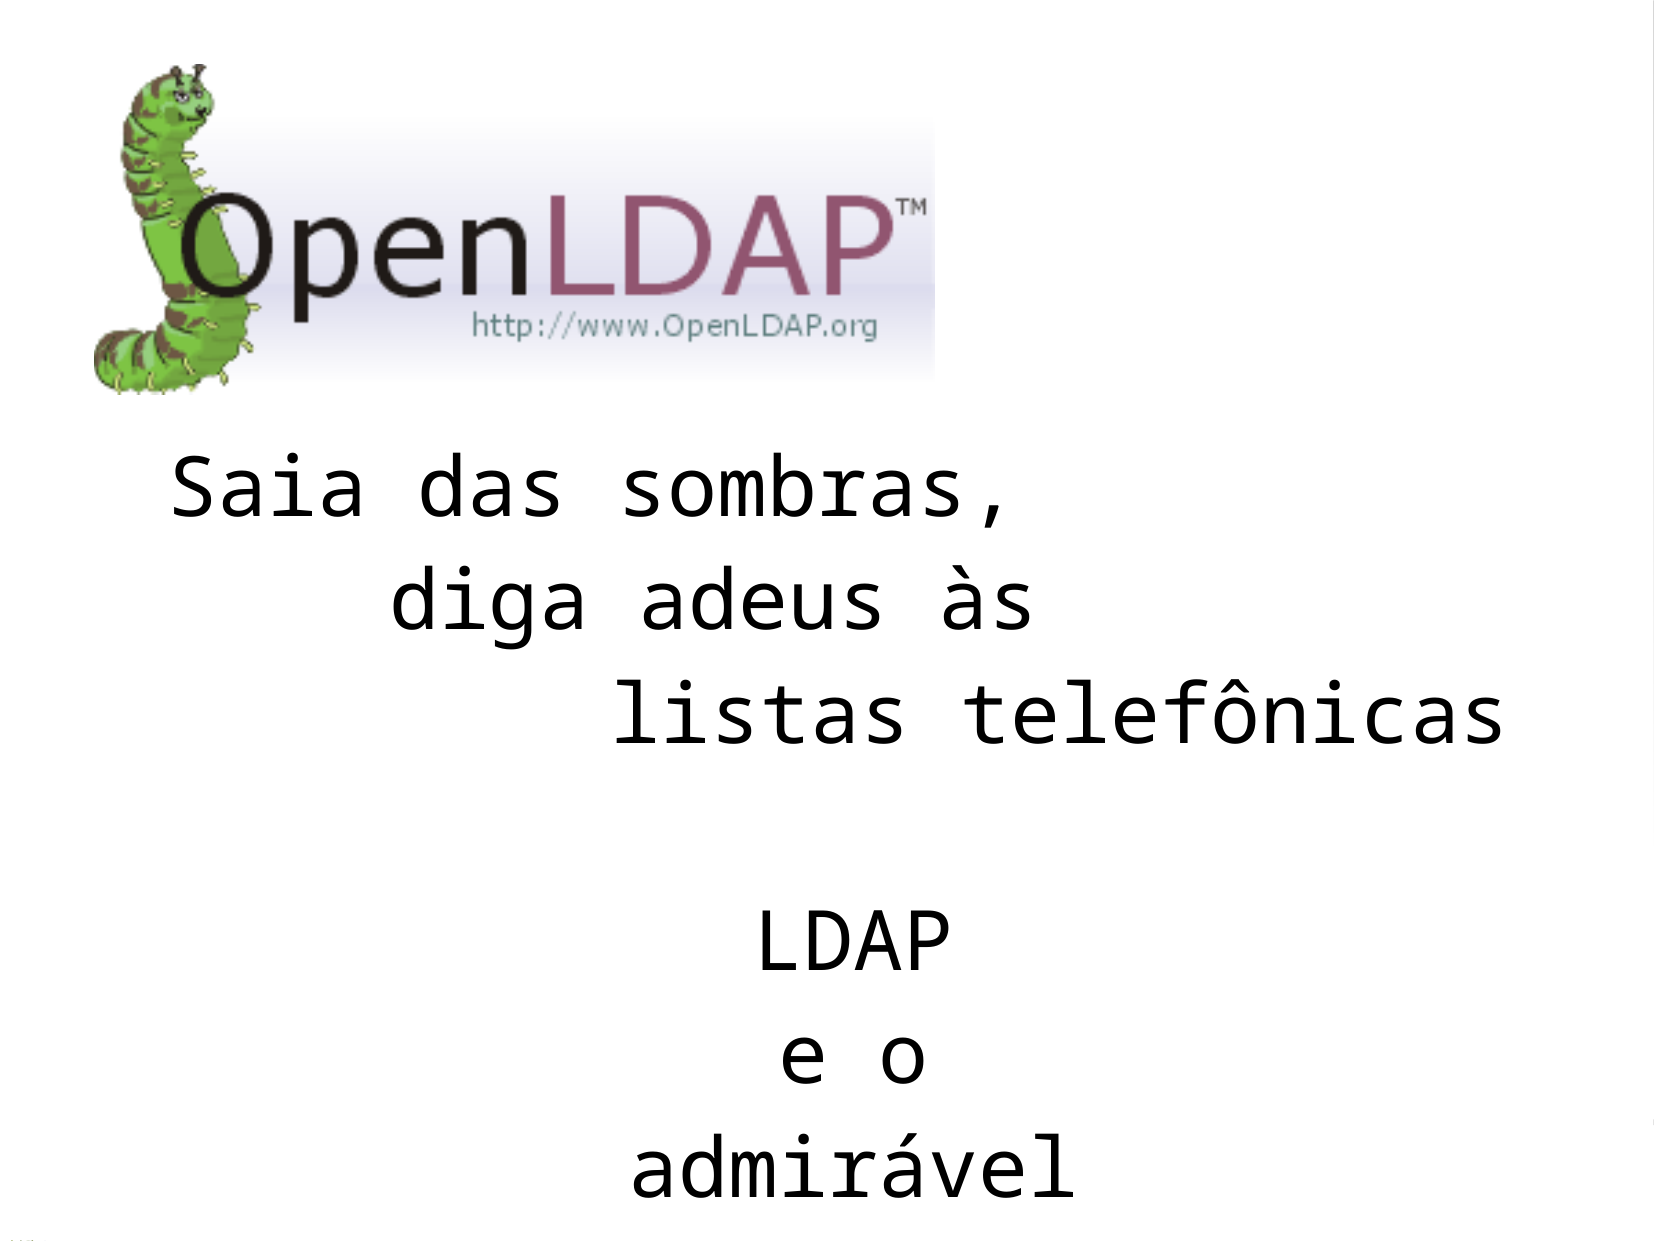

Saia das sombras,
			diga adeus às
						listas telefônicas
LDAP
e o
admirável
mundo distribuído!